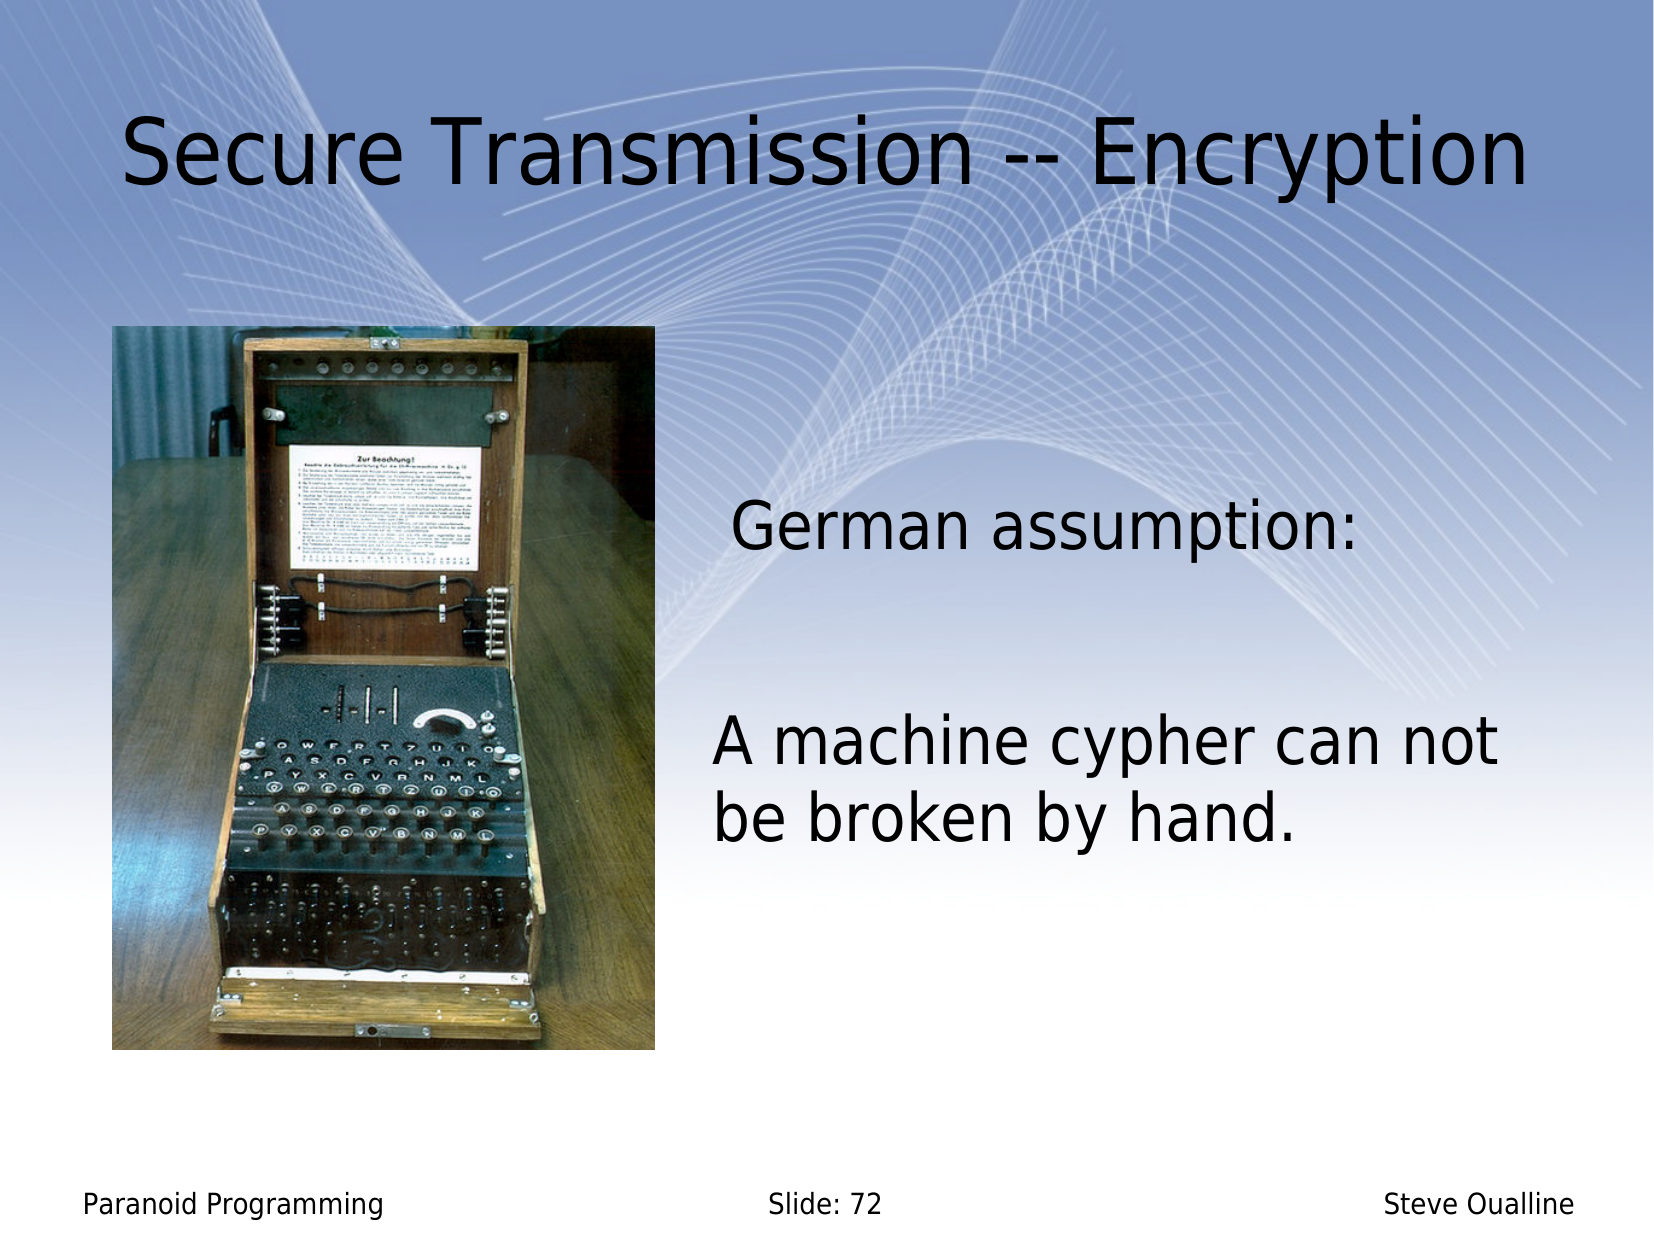

# Secure Transmission -- Encryption
German assumption:
A machine cypher can not be broken by hand.
Paranoid Programming
Steve Oualline
72